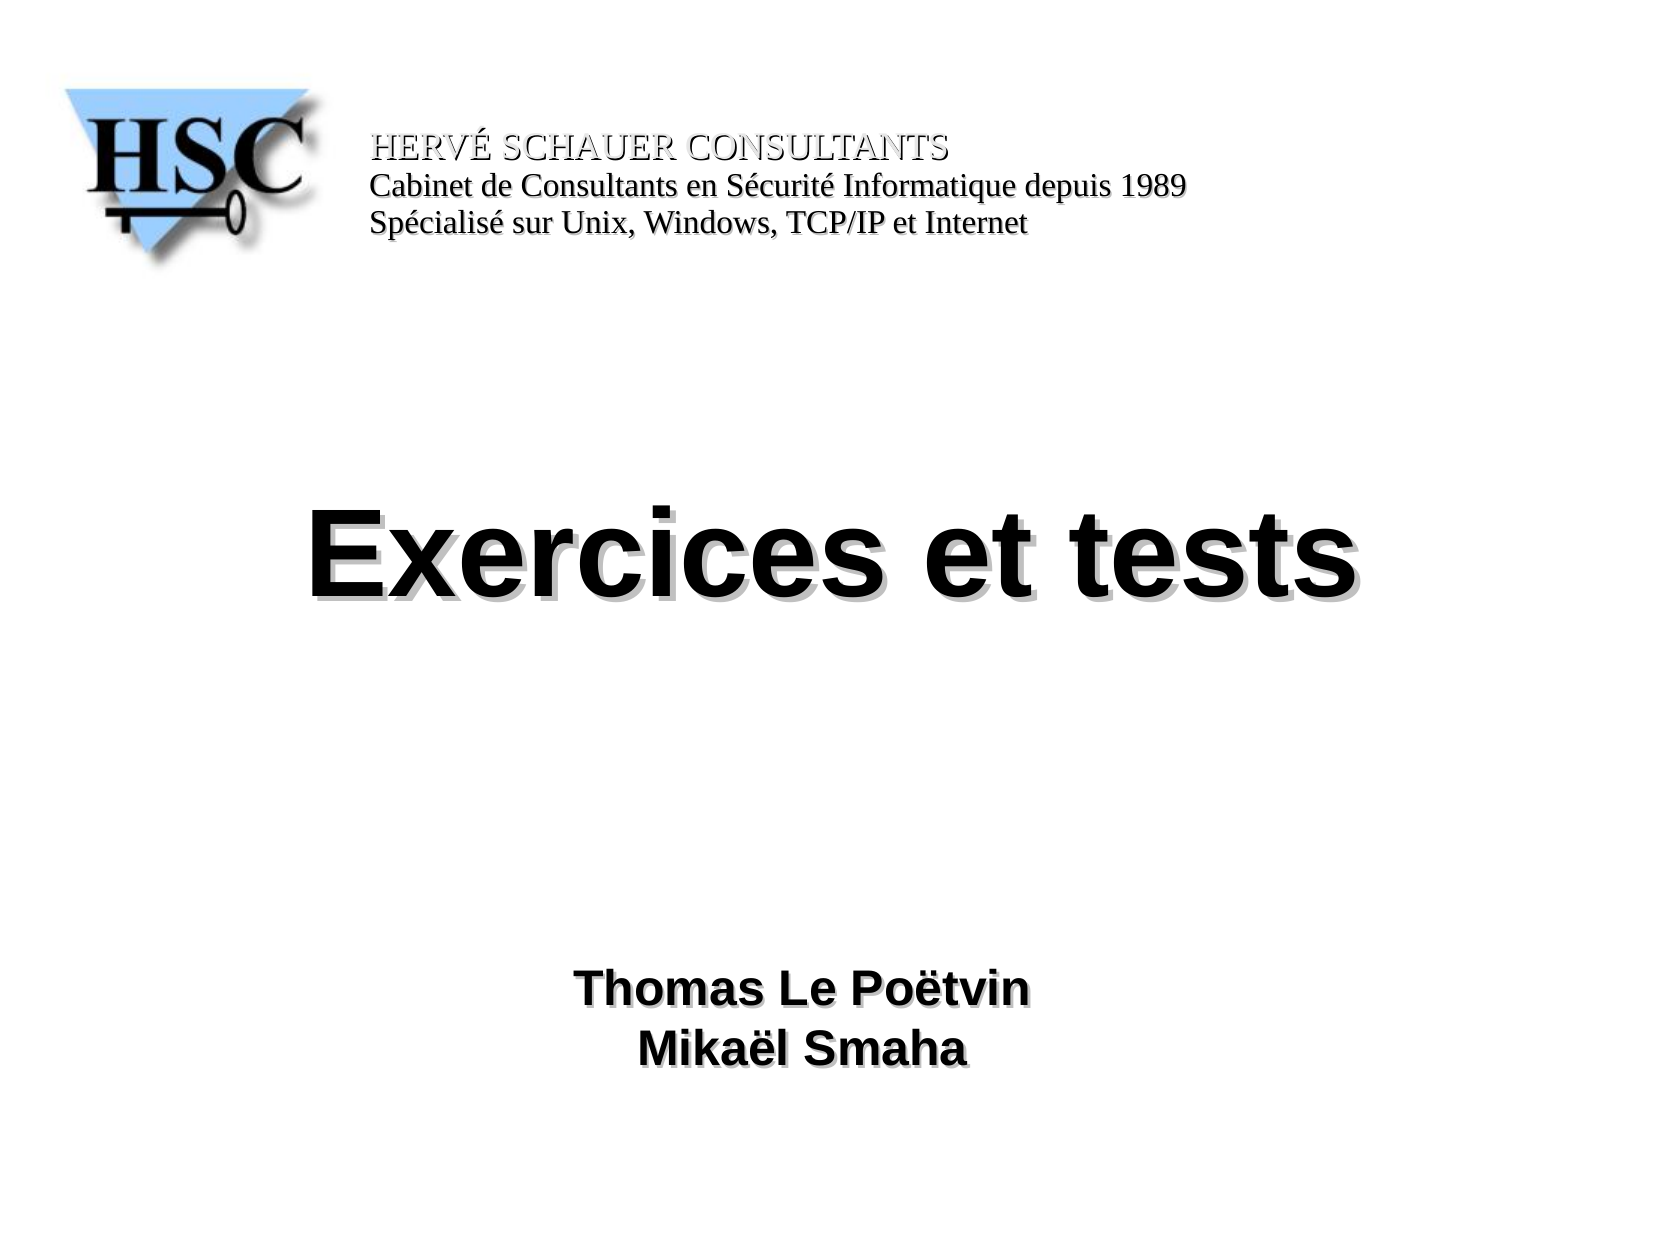

# Exercices et tests
Thomas Le Poëtvin
Mikaël Smaha